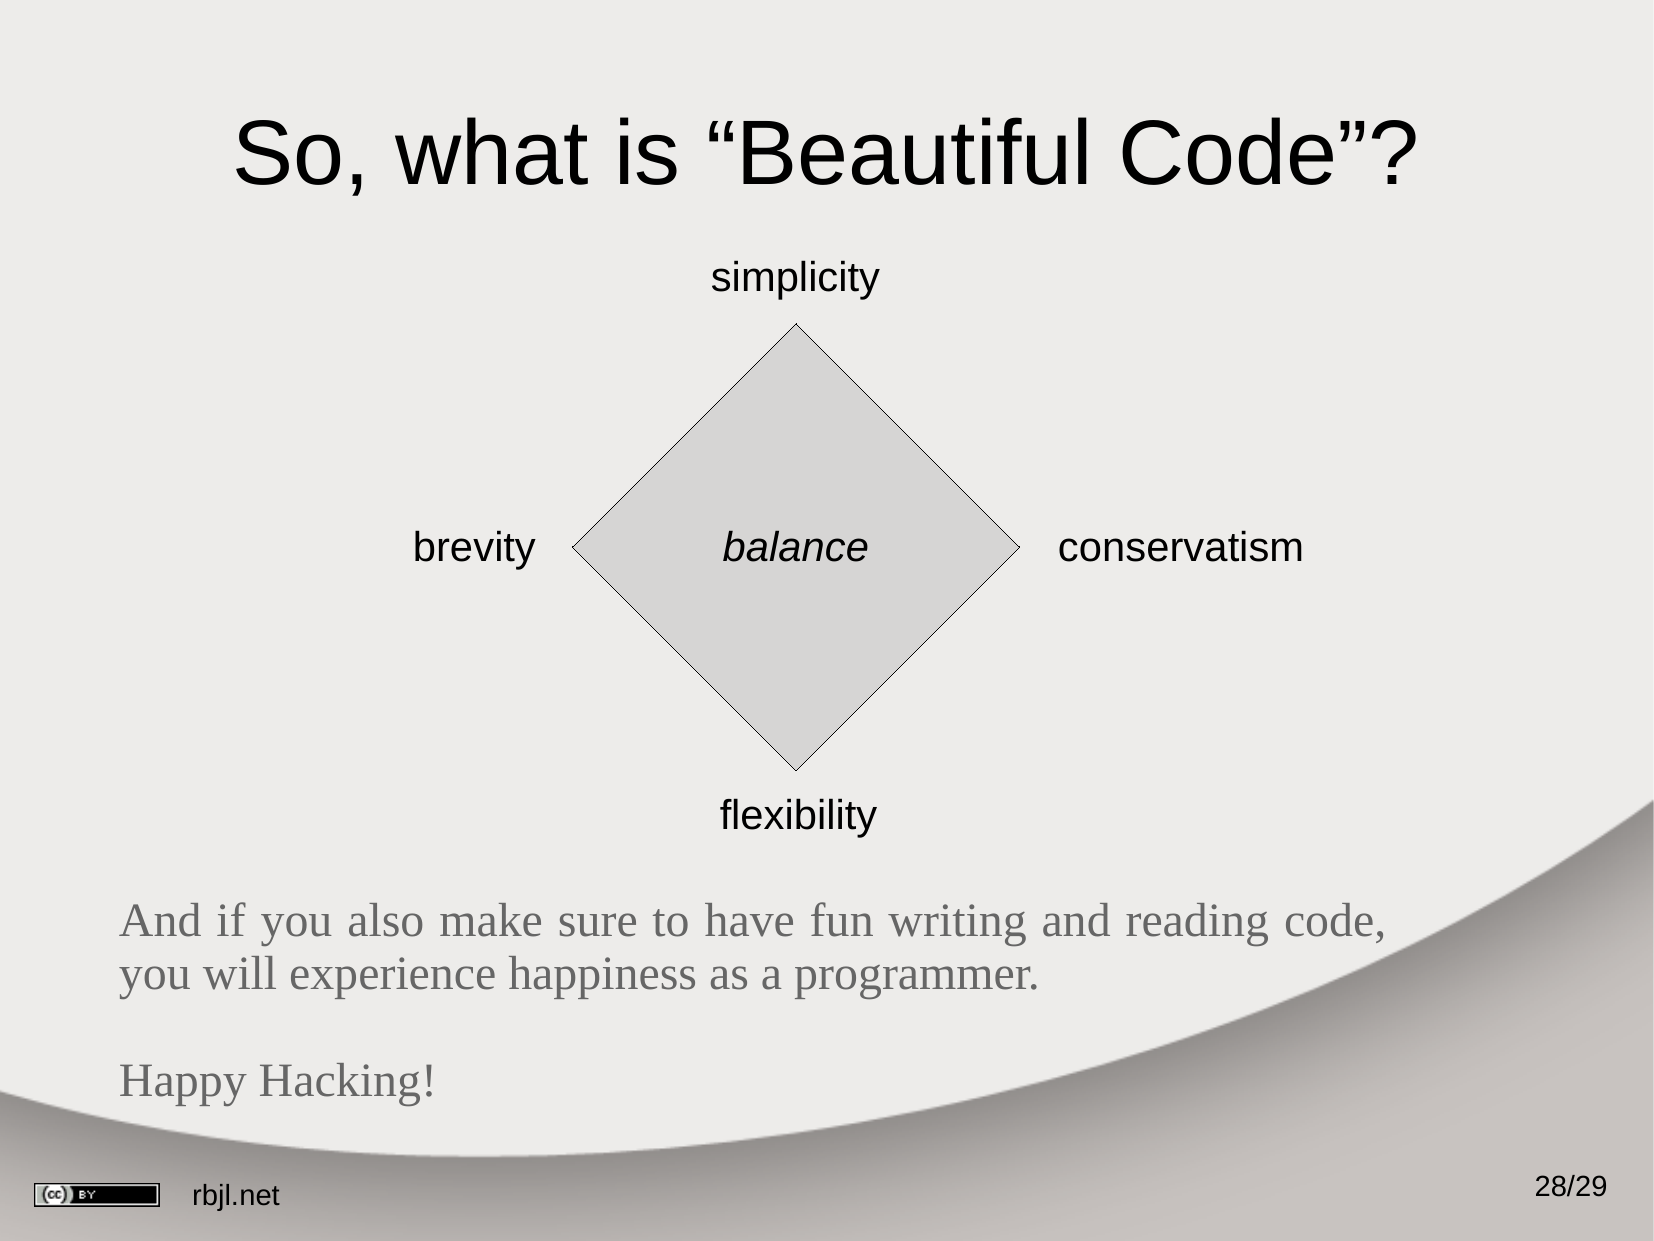

# So, what is “Beautiful Code”?
simplicity
balance
brevity
conservatism
flexibility
And if you also make sure to have fun writing and reading code, you will experience happiness as a programmer.
Happy Hacking!
28